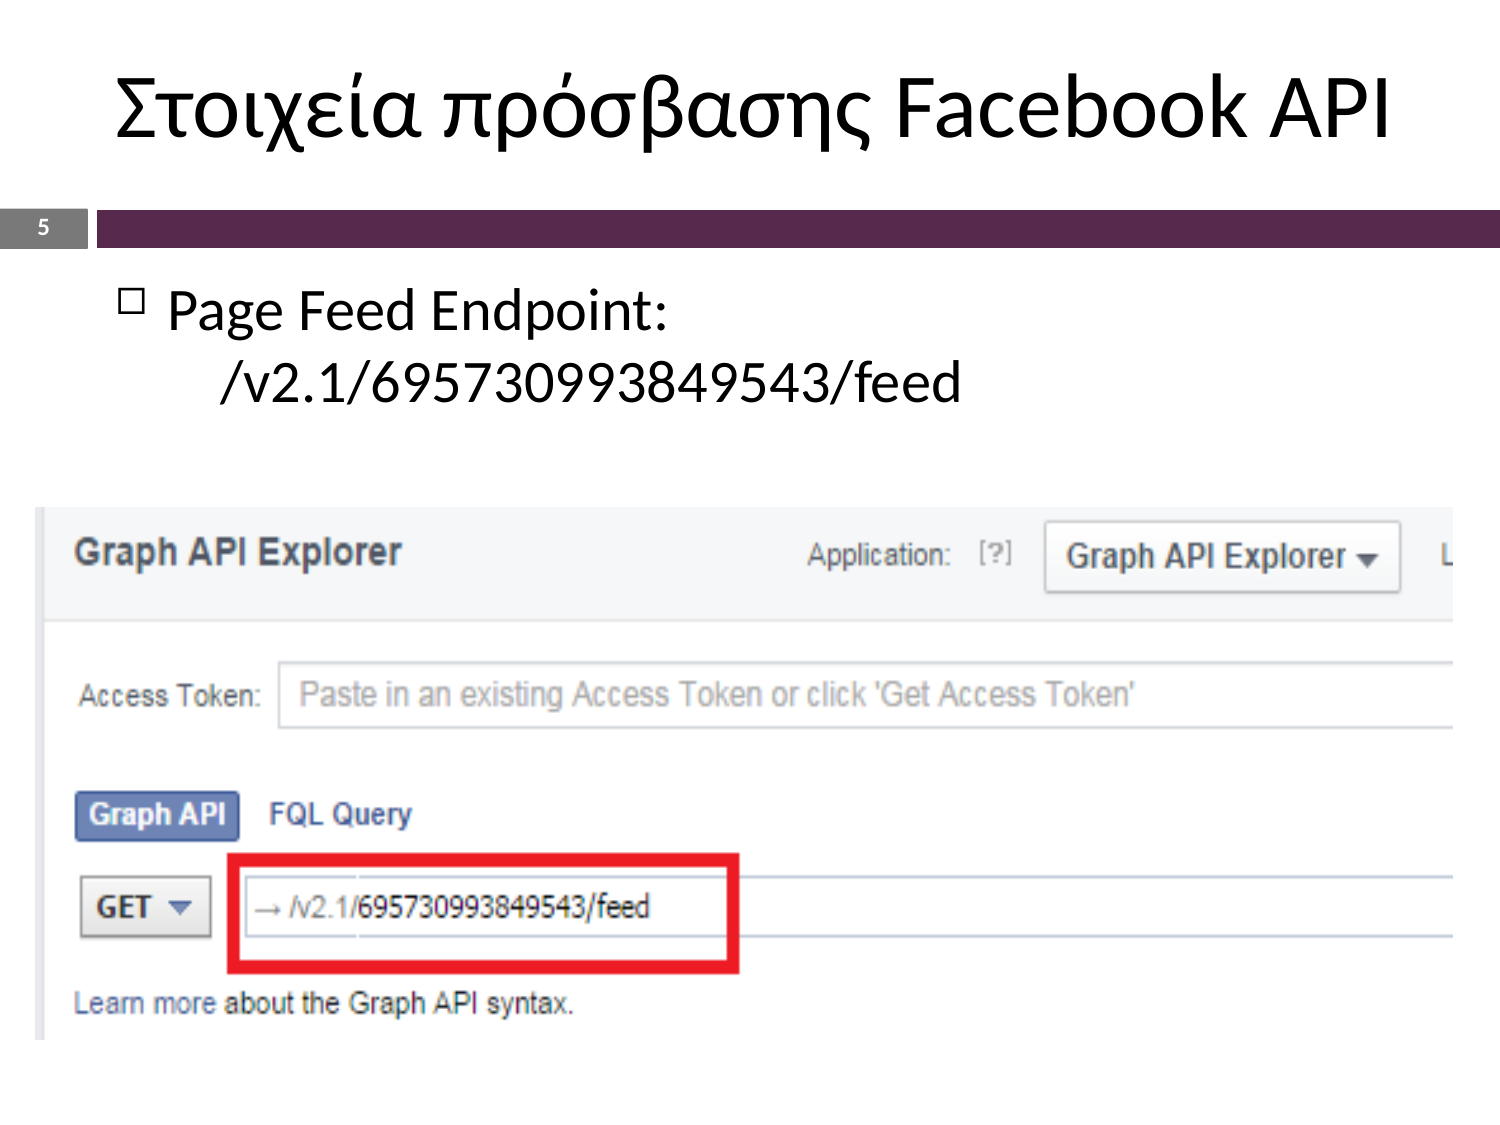

# Στοιχεία πρόσβασης Facebook API
Page Feed Endpoint: /v2.1/695730993849543/feed